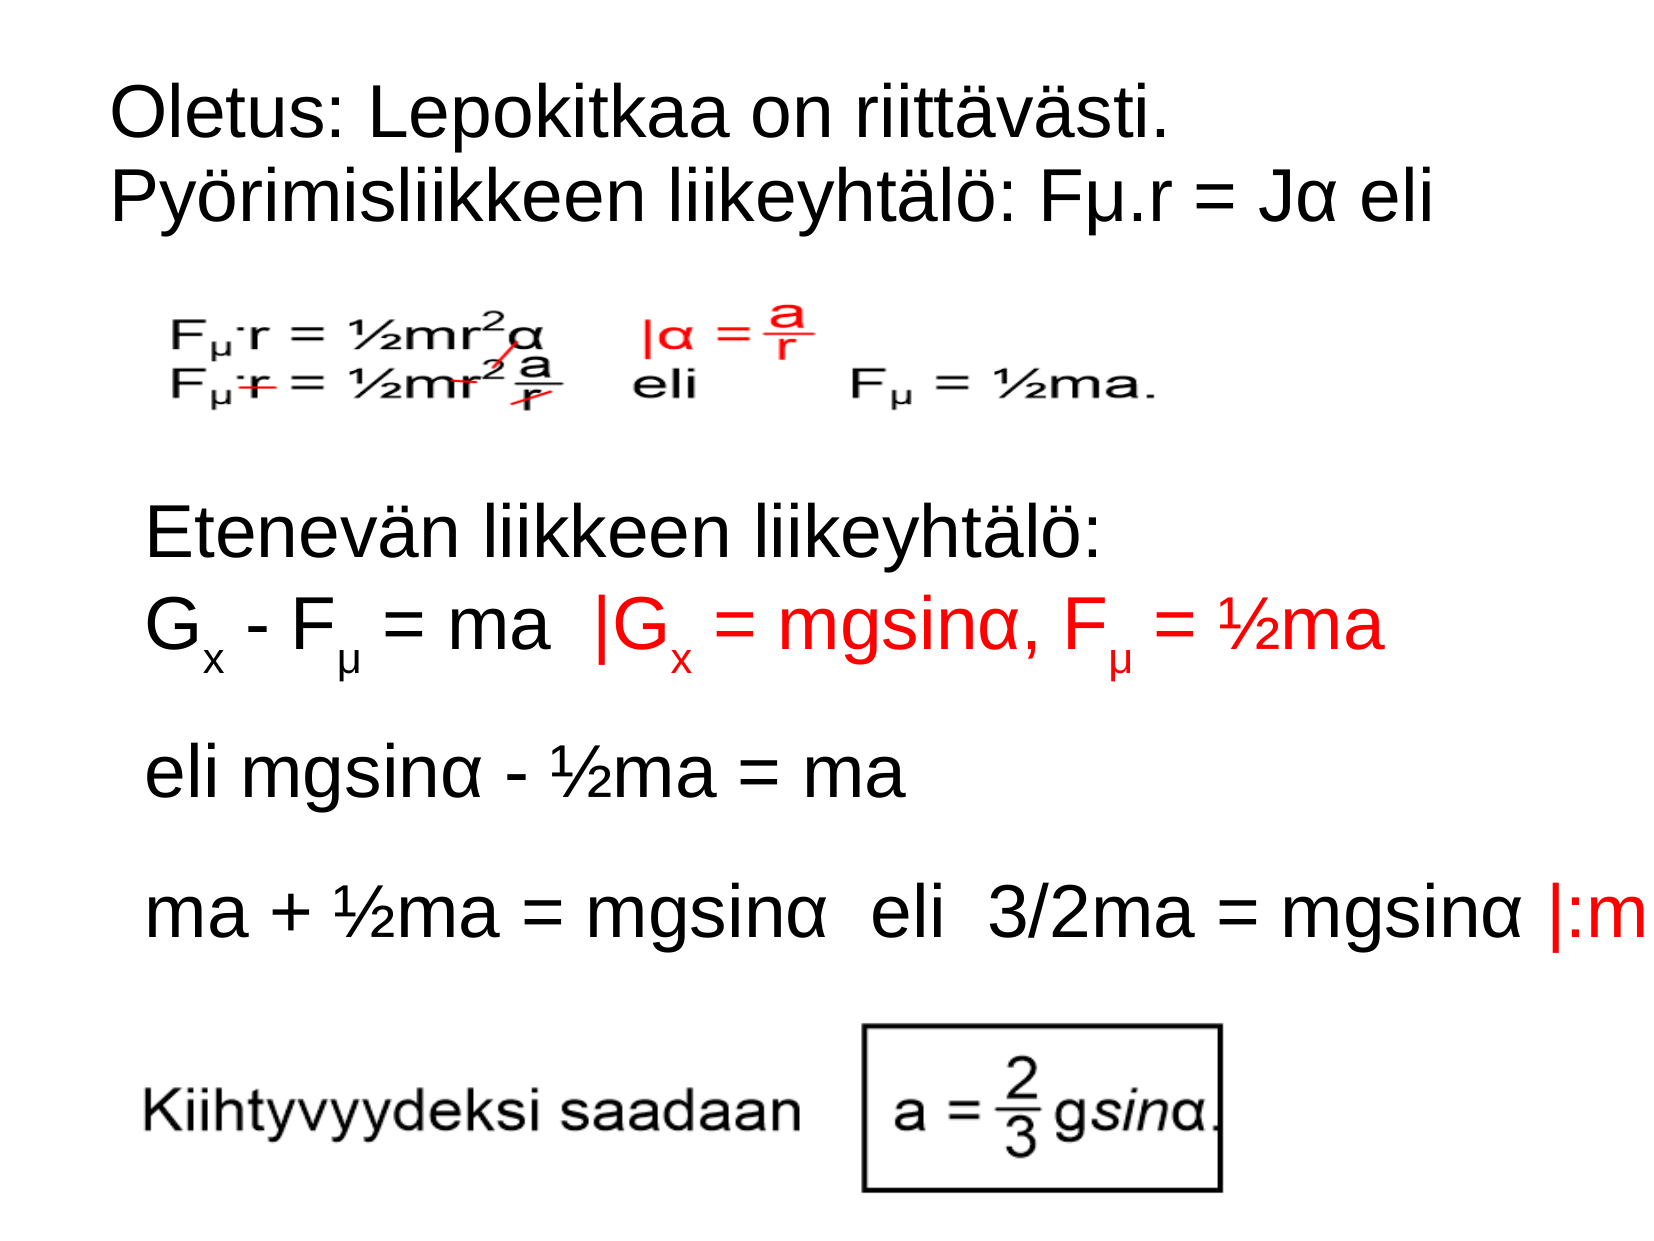

Oletus: Lepokitkaa on riittävästi.
Pyörimisliikkeen liikeyhtälö: Fμ.r = Jα eli
Etenevän liikkeen liikeyhtälö:
Gx - Fμ = ma |Gx = mgsinα, Fμ = ½ma
eli mgsinα - ½ma = ma
ma + ½ma = mgsinα eli 3/2ma = mgsinα |:m